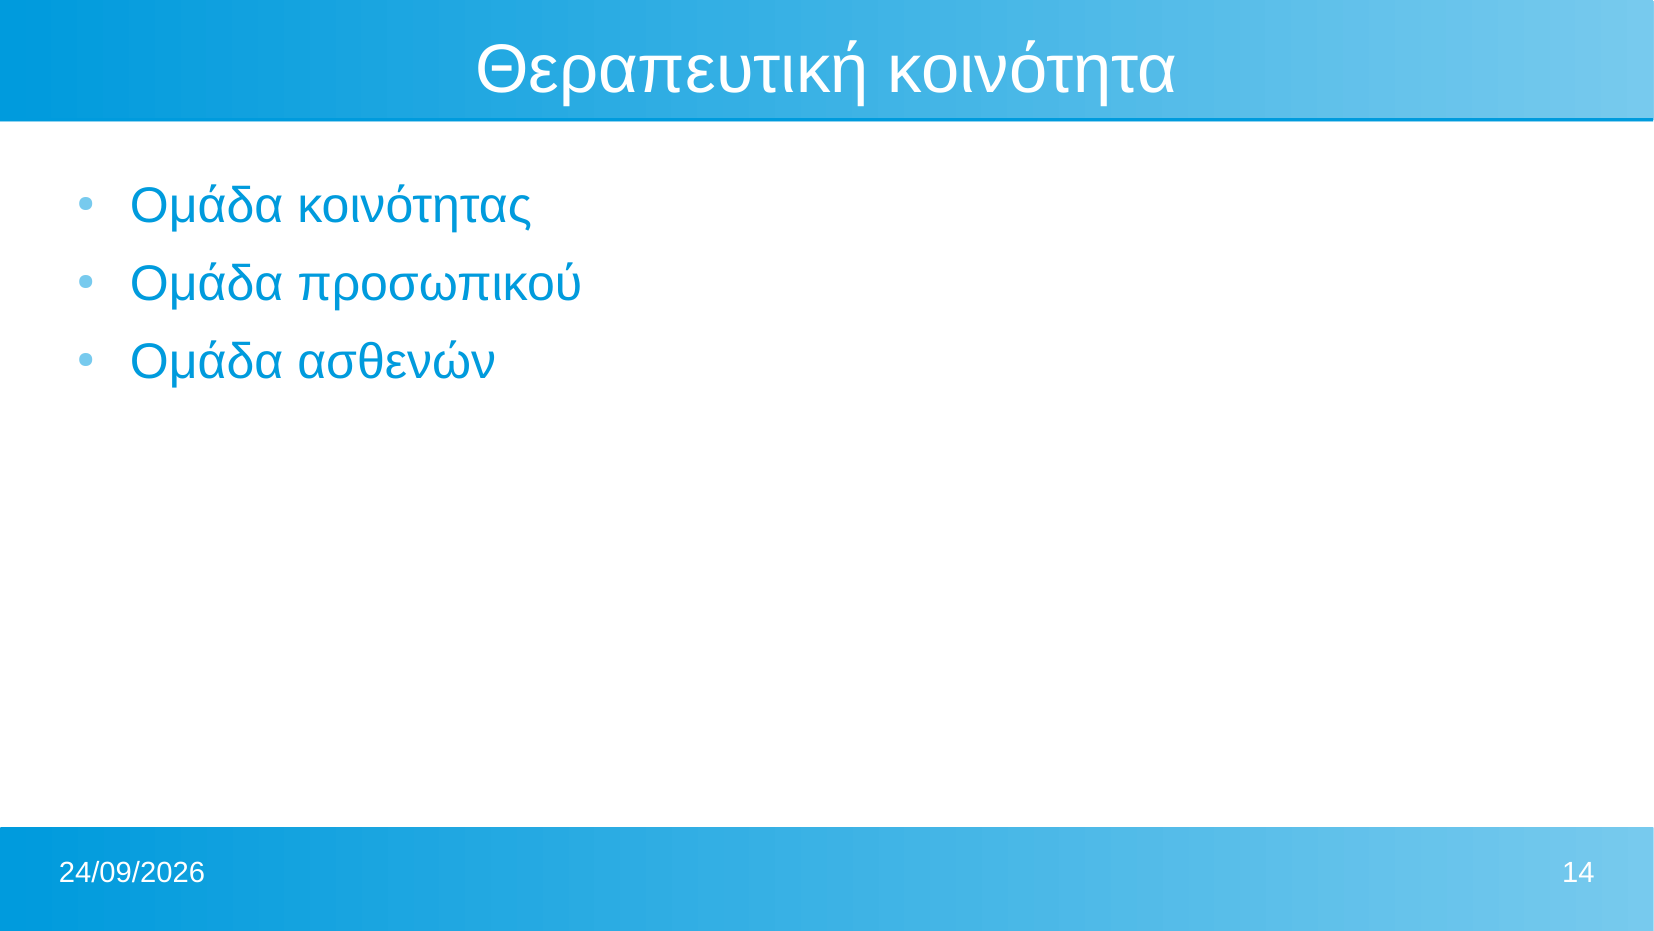

# Θεραπευτική κοινότητα
Ομάδα κοινότητας
Ομάδα προσωπικού
Ομάδα ασθενών
14